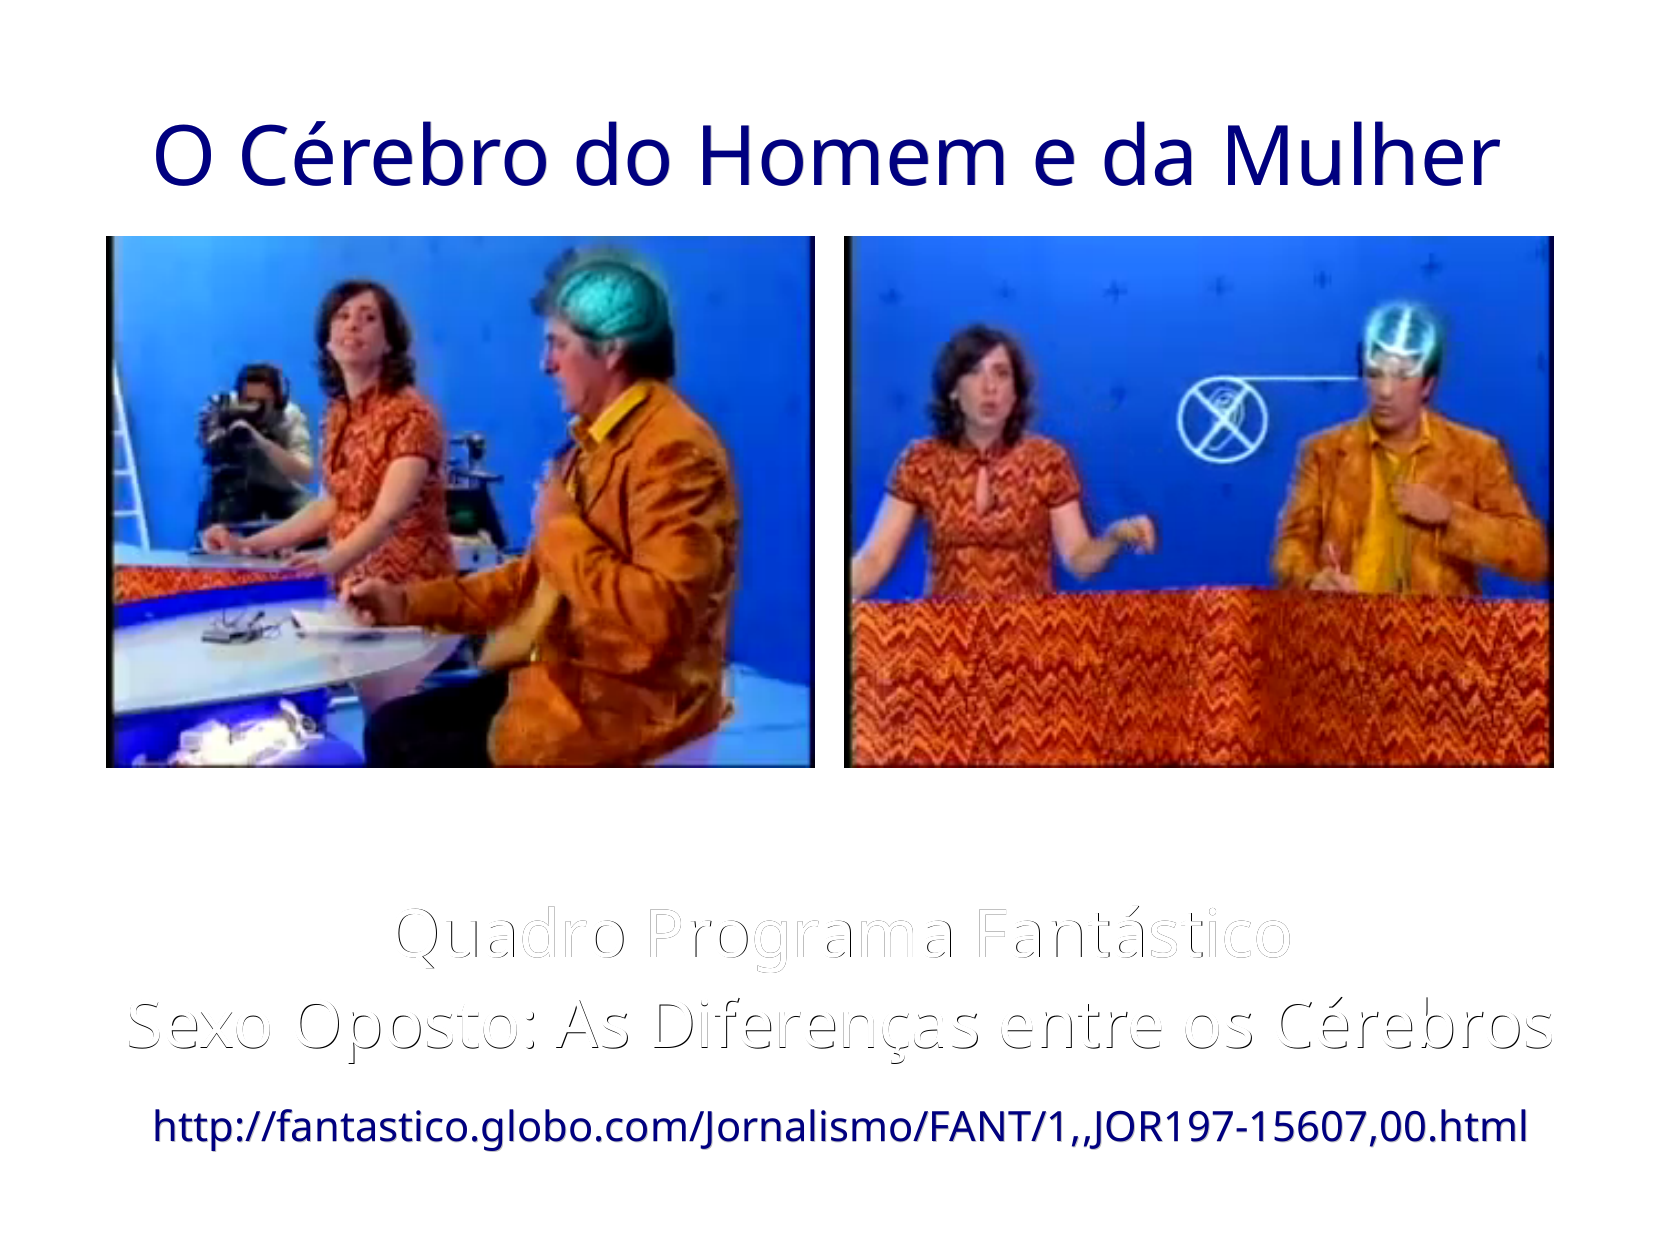

# O Cérebro do Homem e da Mulher
Quadro Programa Fantástico
Sexo Oposto: As Diferenças entre os Cérebros
http://fantastico.globo.com/Jornalismo/FANT/1,,JOR197-15607,00.html